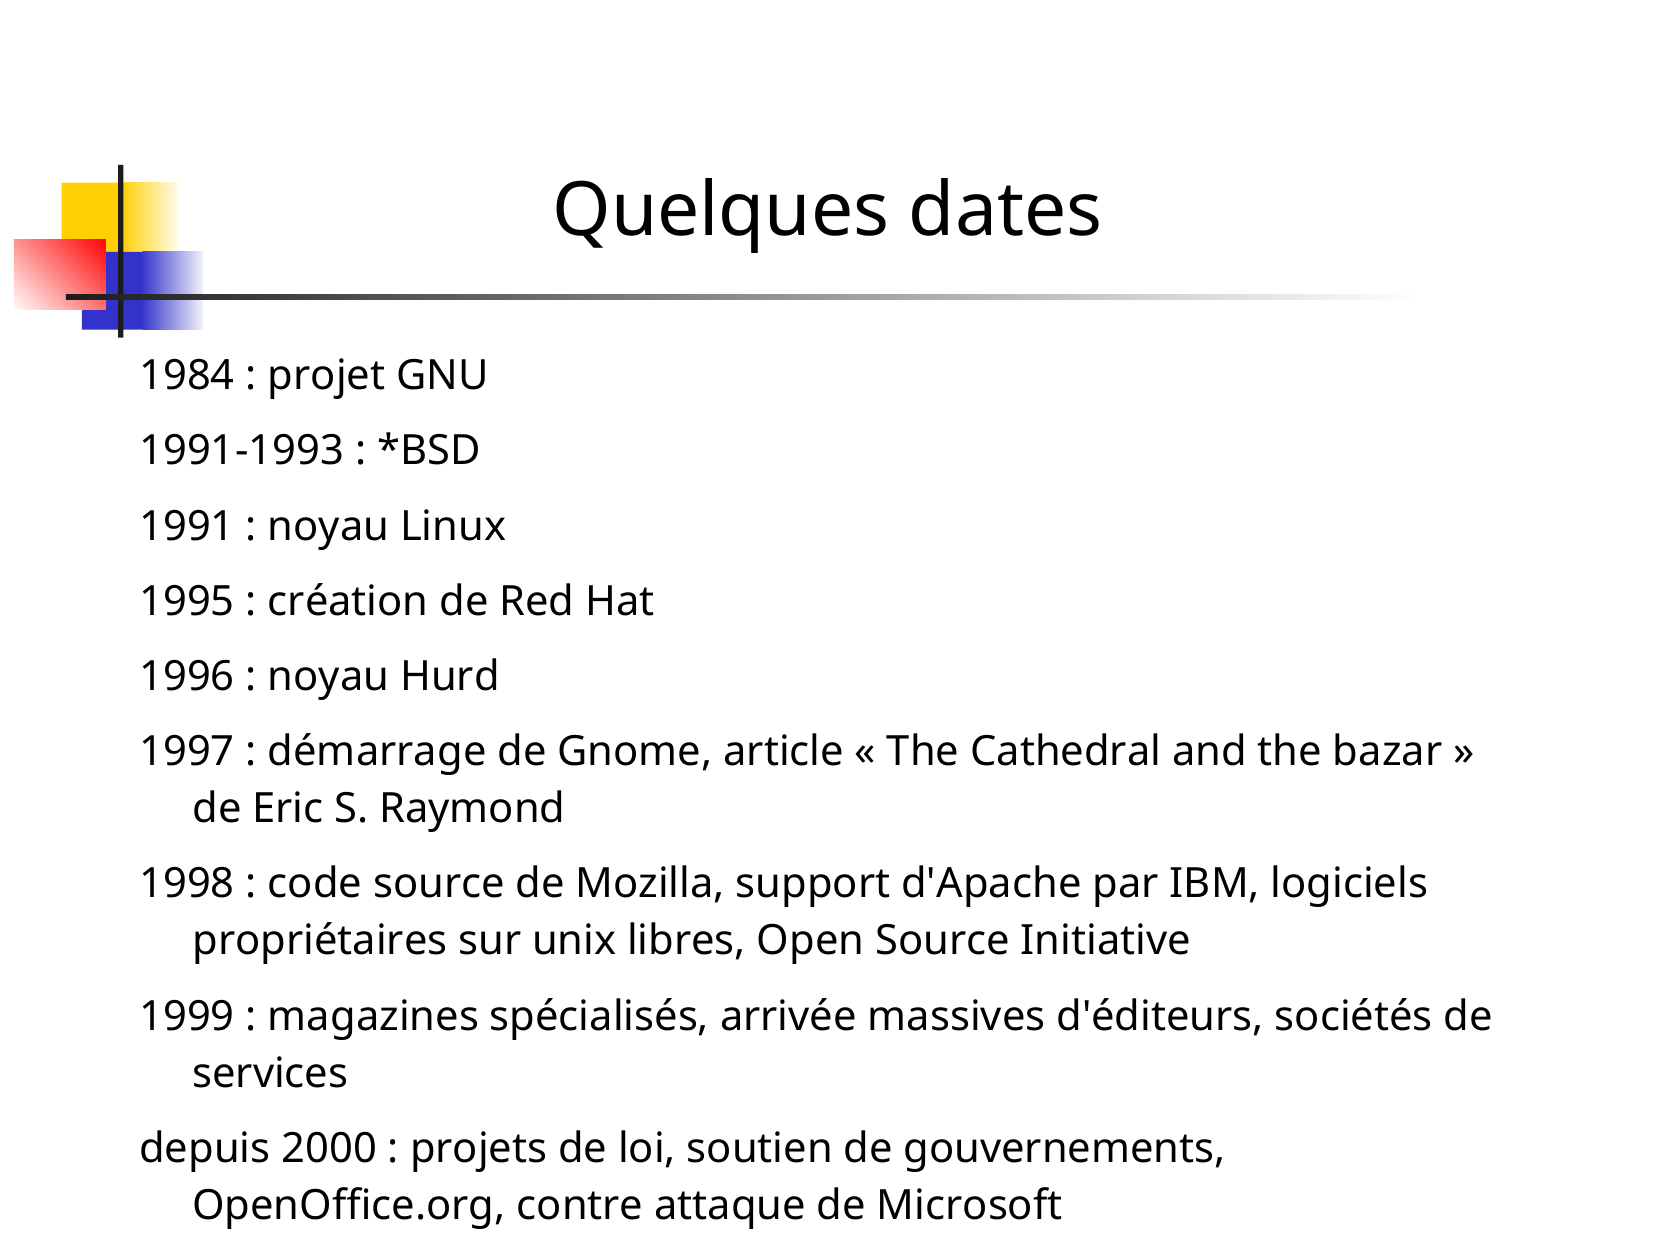

# Quelques dates
1984 : projet GNU
1991-1993 : *BSD
1991 : noyau Linux
1995 : création de Red Hat
1996 : noyau Hurd
1997 : démarrage de Gnome, article « The Cathedral and the bazar » de Eric S. Raymond
1998 : code source de Mozilla, support d'Apache par IBM, logiciels propriétaires sur unix libres, Open Source Initiative
1999 : magazines spécialisés, arrivée massives d'éditeurs, sociétés de services
depuis 2000 : projets de loi, soutien de gouvernements, OpenOffice.org, contre attaque de Microsoft
2003 : le logiciel libre au SMSI